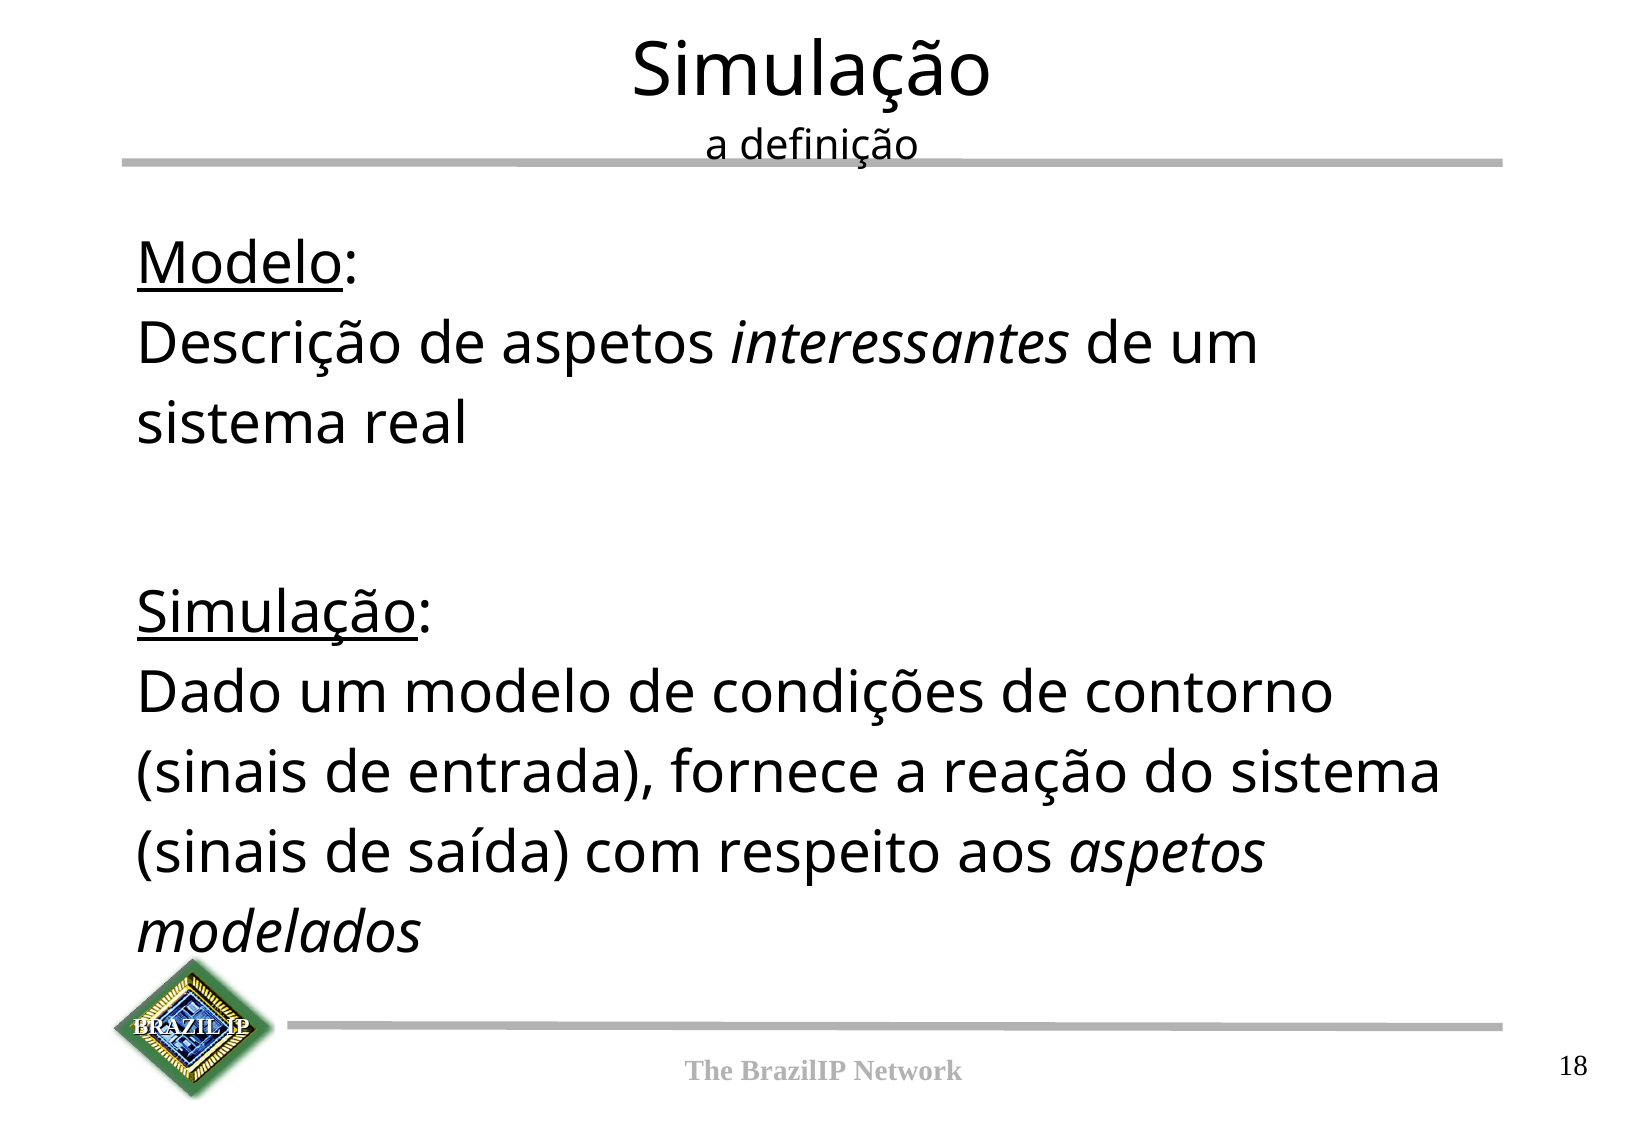

# Simulação a definição
Modelo:
Descrição de aspetos interessantes de um sistema real
Simulação:
Dado um modelo de condições de contorno (sinais de entrada), fornece a reação do sistema (sinais de saída) com respeito aos aspetos modelados
18